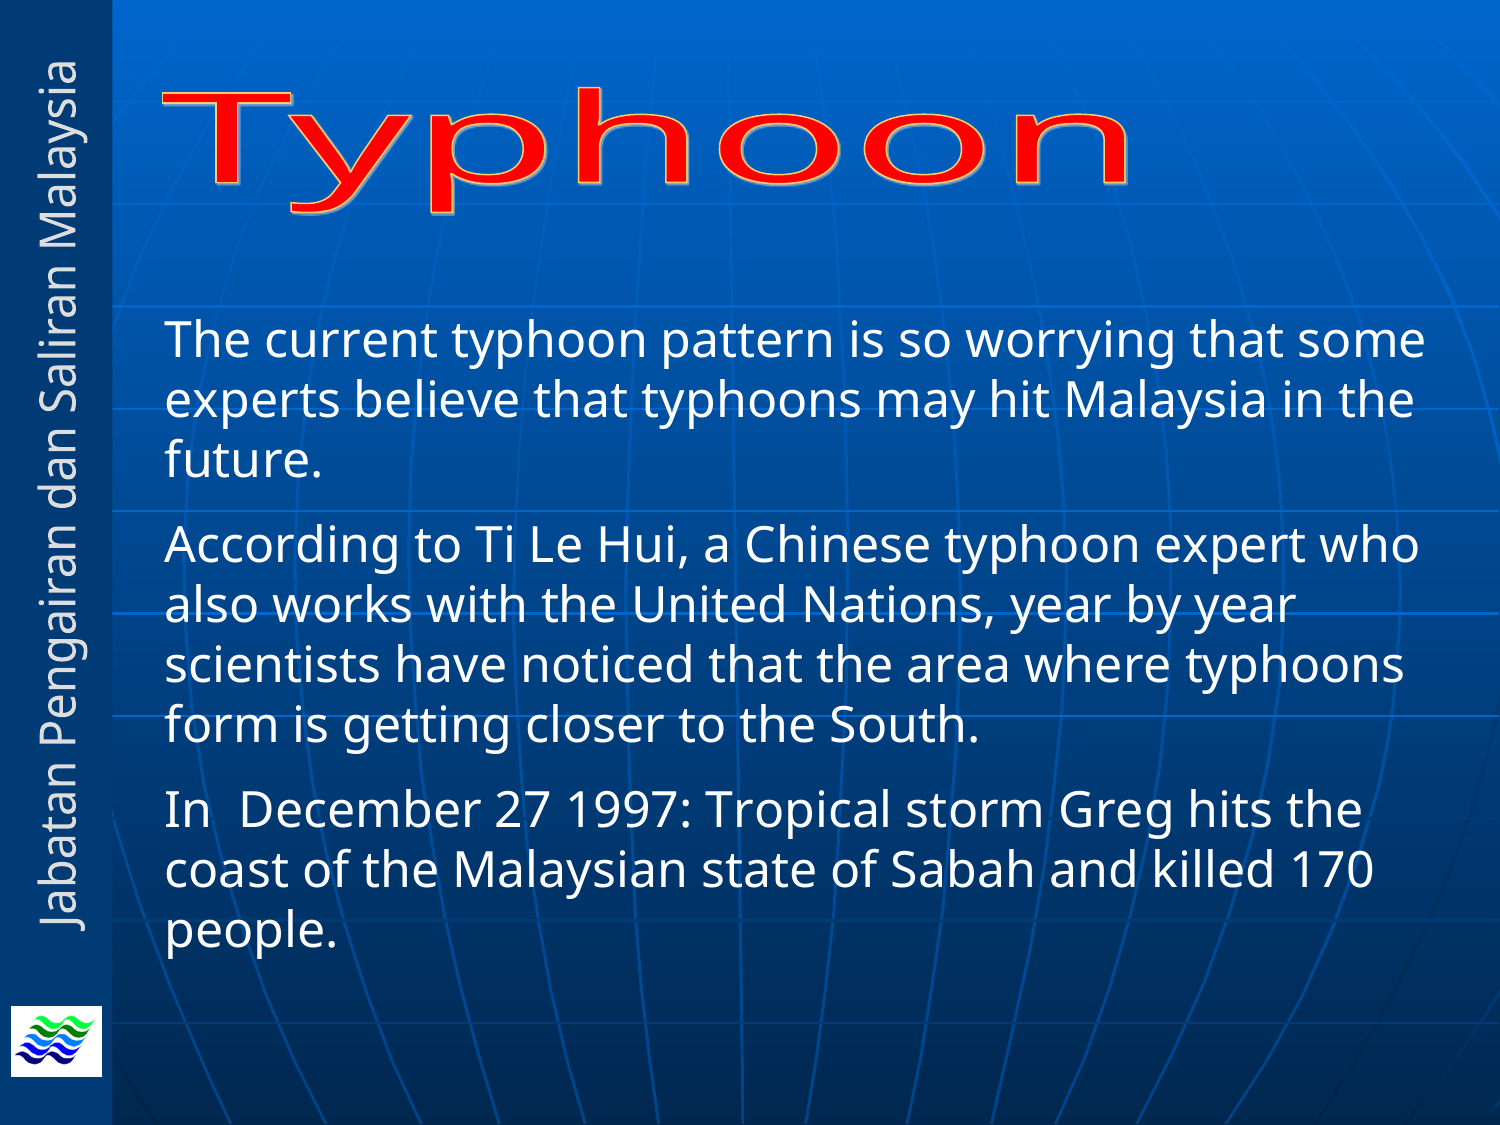

Typhoon
The current typhoon pattern is so worrying that some experts believe that typhoons may hit Malaysia in the future.
According to Ti Le Hui, a Chinese typhoon expert who also works with the United Nations, year by year scientists have noticed that the area where typhoons form is getting closer to the South.
In December 27 1997: Tropical storm Greg hits the coast of the Malaysian state of Sabah and killed 170 people.
Jabatan Pengairan dan Saliran Malaysia